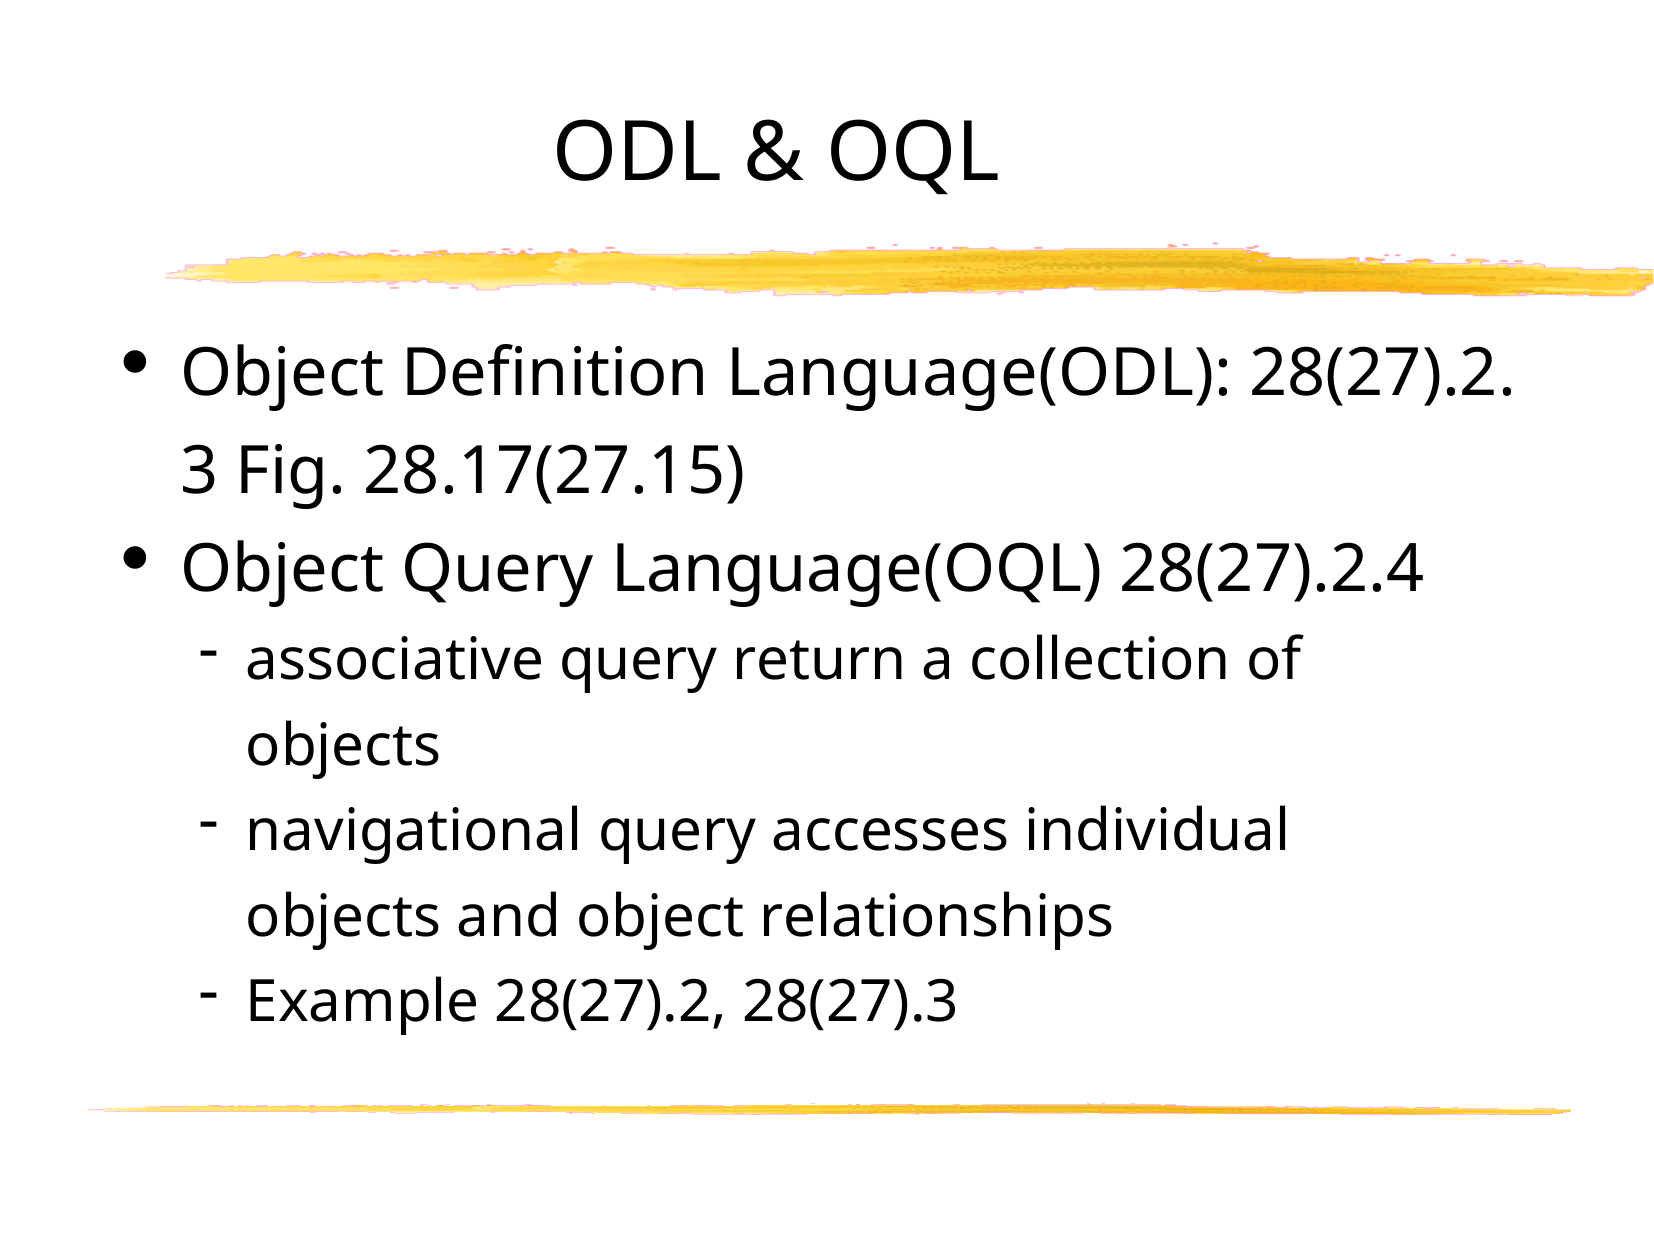

# ODL & OQL
Object Definition Language(ODL): 28(27).2.3 Fig. 28.17(27.15)
Object Query Language(OQL) 28(27).2.4
associative query return a collection of
objects
navigational query accesses individual
objects and object relationships
Example 28(27).2, 28(27).3